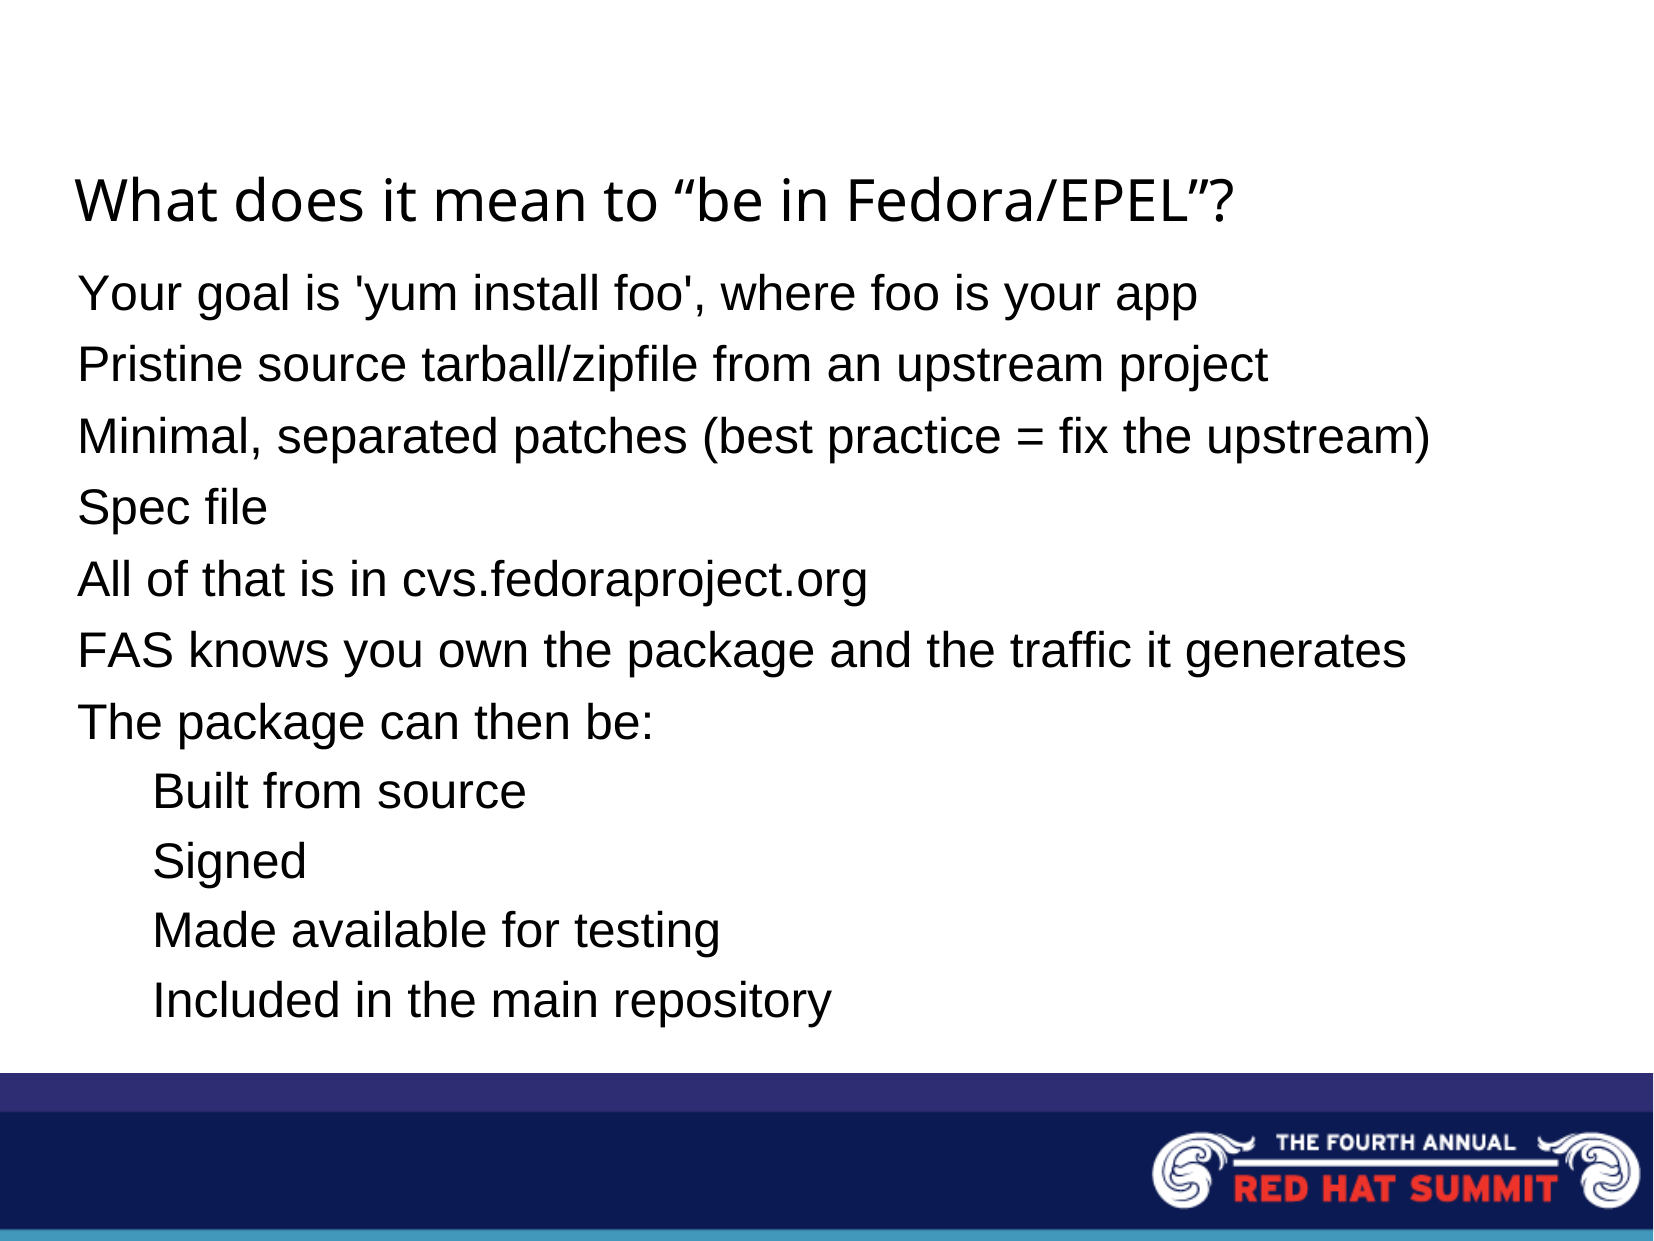

# What does it mean to “be in Fedora/EPEL”?
Your goal is 'yum install foo', where foo is your app
Pristine source tarball/zipfile from an upstream project
Minimal, separated patches (best practice = fix the upstream)
Spec file
All of that is in cvs.fedoraproject.org
FAS knows you own the package and the traffic it generates
The package can then be:
Built from source
Signed
Made available for testing
Included in the main repository